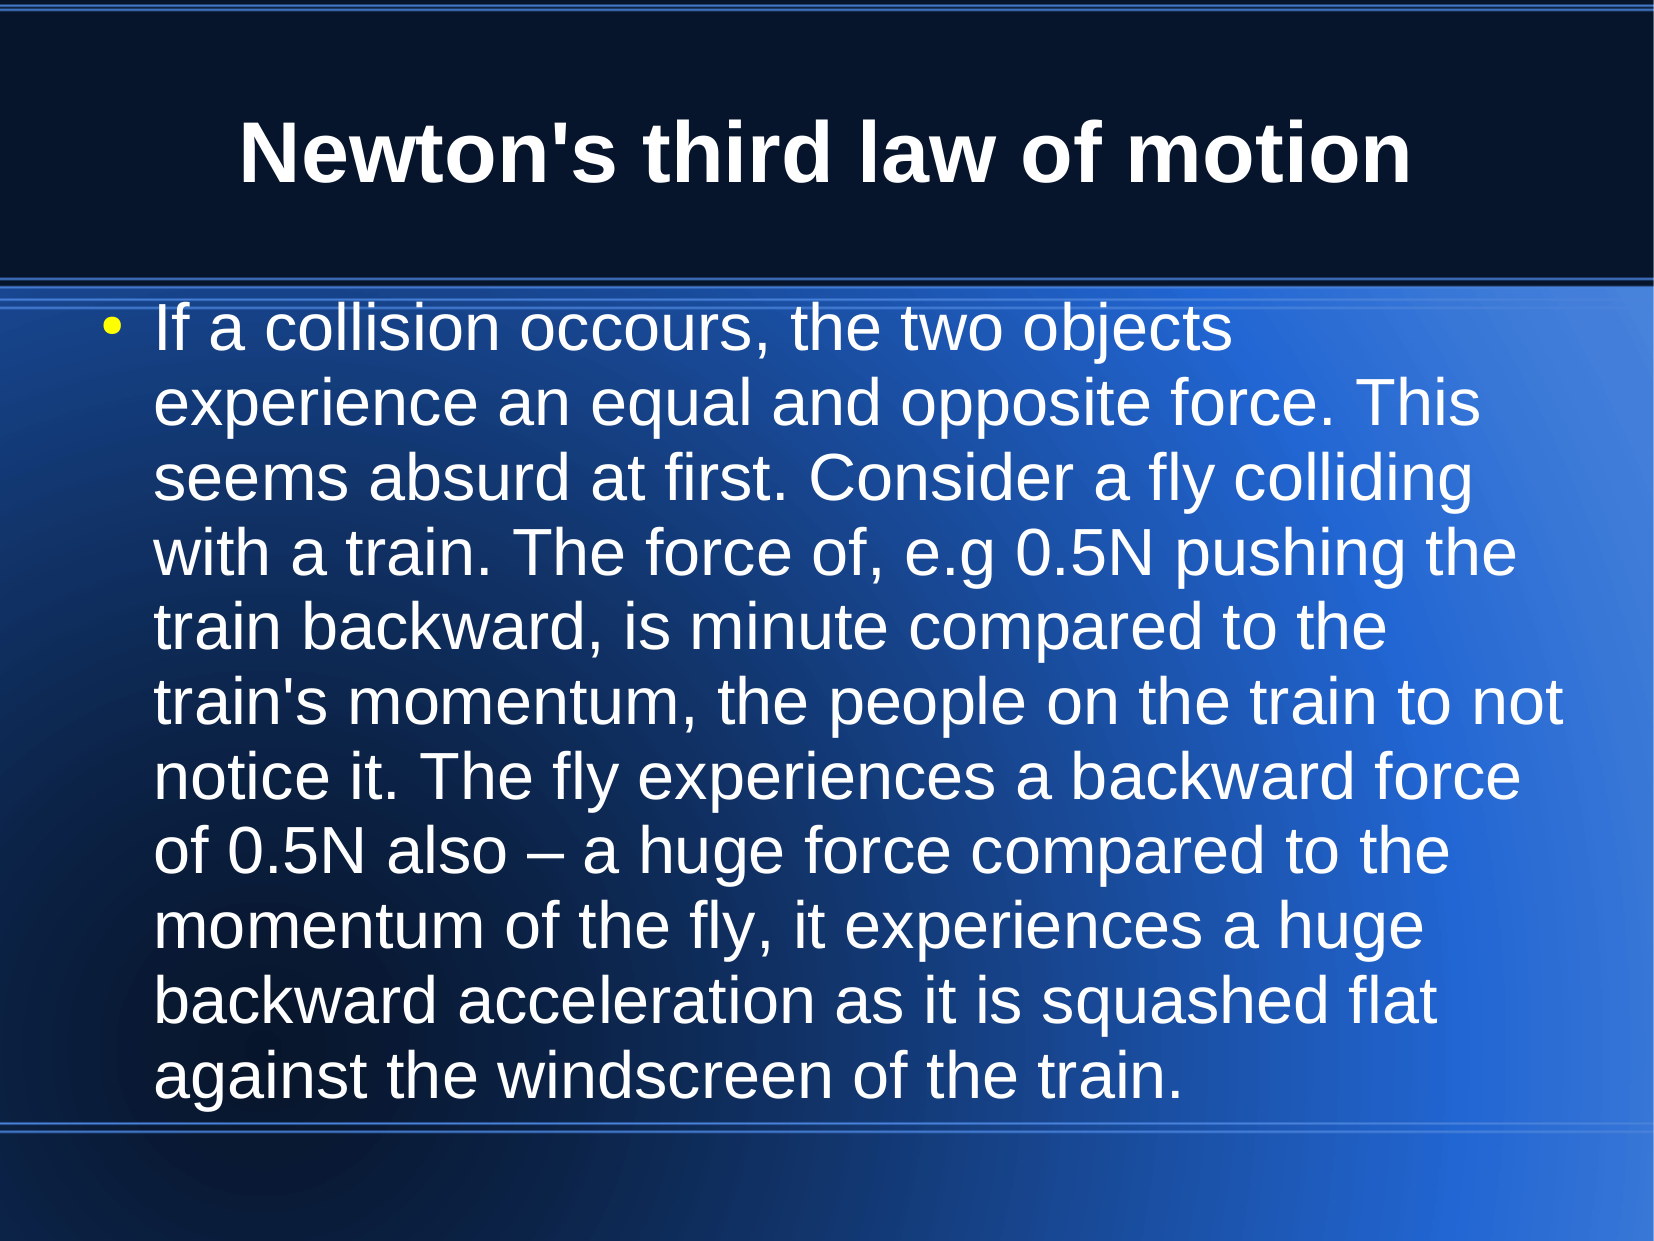

# Newton's third law of motion
If a collision occours, the two objects experience an equal and opposite force. This seems absurd at first. Consider a fly colliding with a train. The force of, e.g 0.5N pushing the train backward, is minute compared to the train's momentum, the people on the train to not notice it. The fly experiences a backward force of 0.5N also – a huge force compared to the momentum of the fly, it experiences a huge backward acceleration as it is squashed flat against the windscreen of the train.